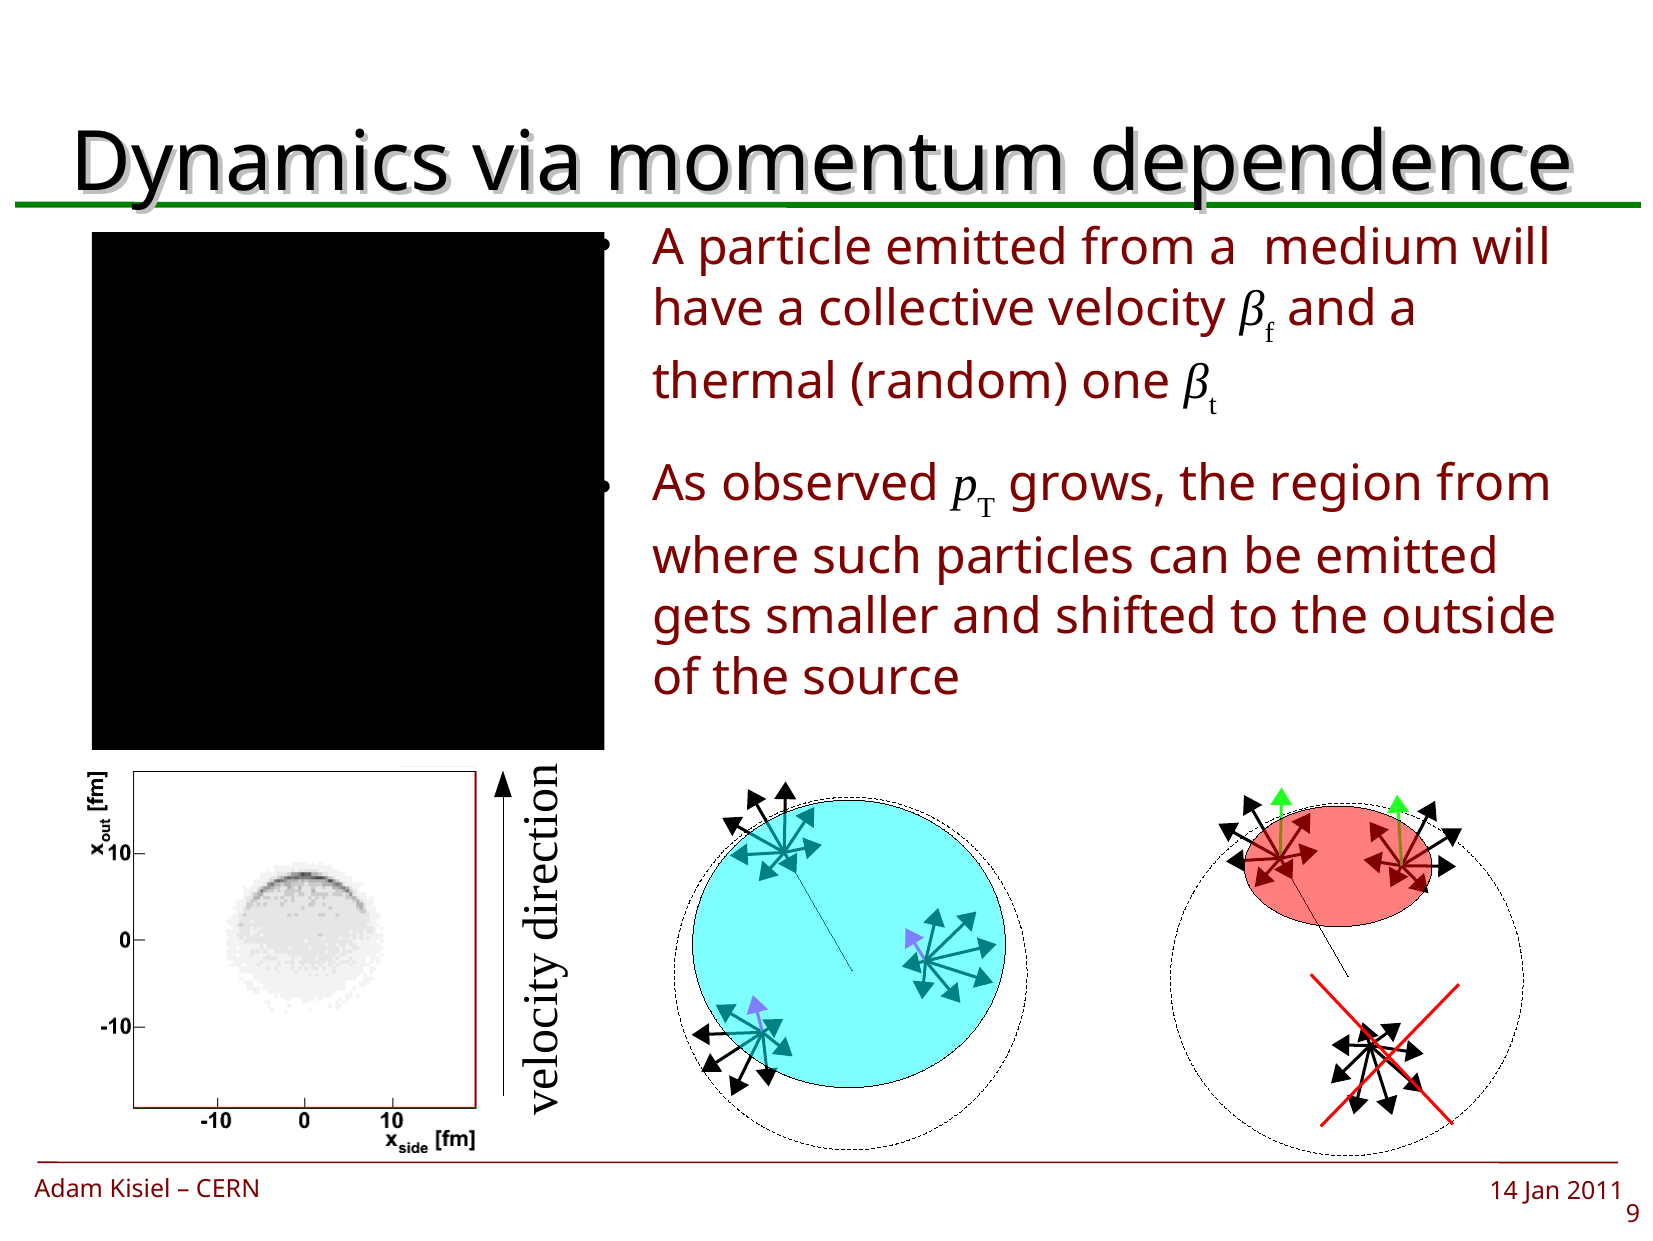

# Dynamics via momentum dependence
A particle emitted from a medium will have a collective velocity βf and a thermal (random) one βt
As observed pT grows, the region from where such particles can be emitted gets smaller and shifted to the outside of the source
velocity direction